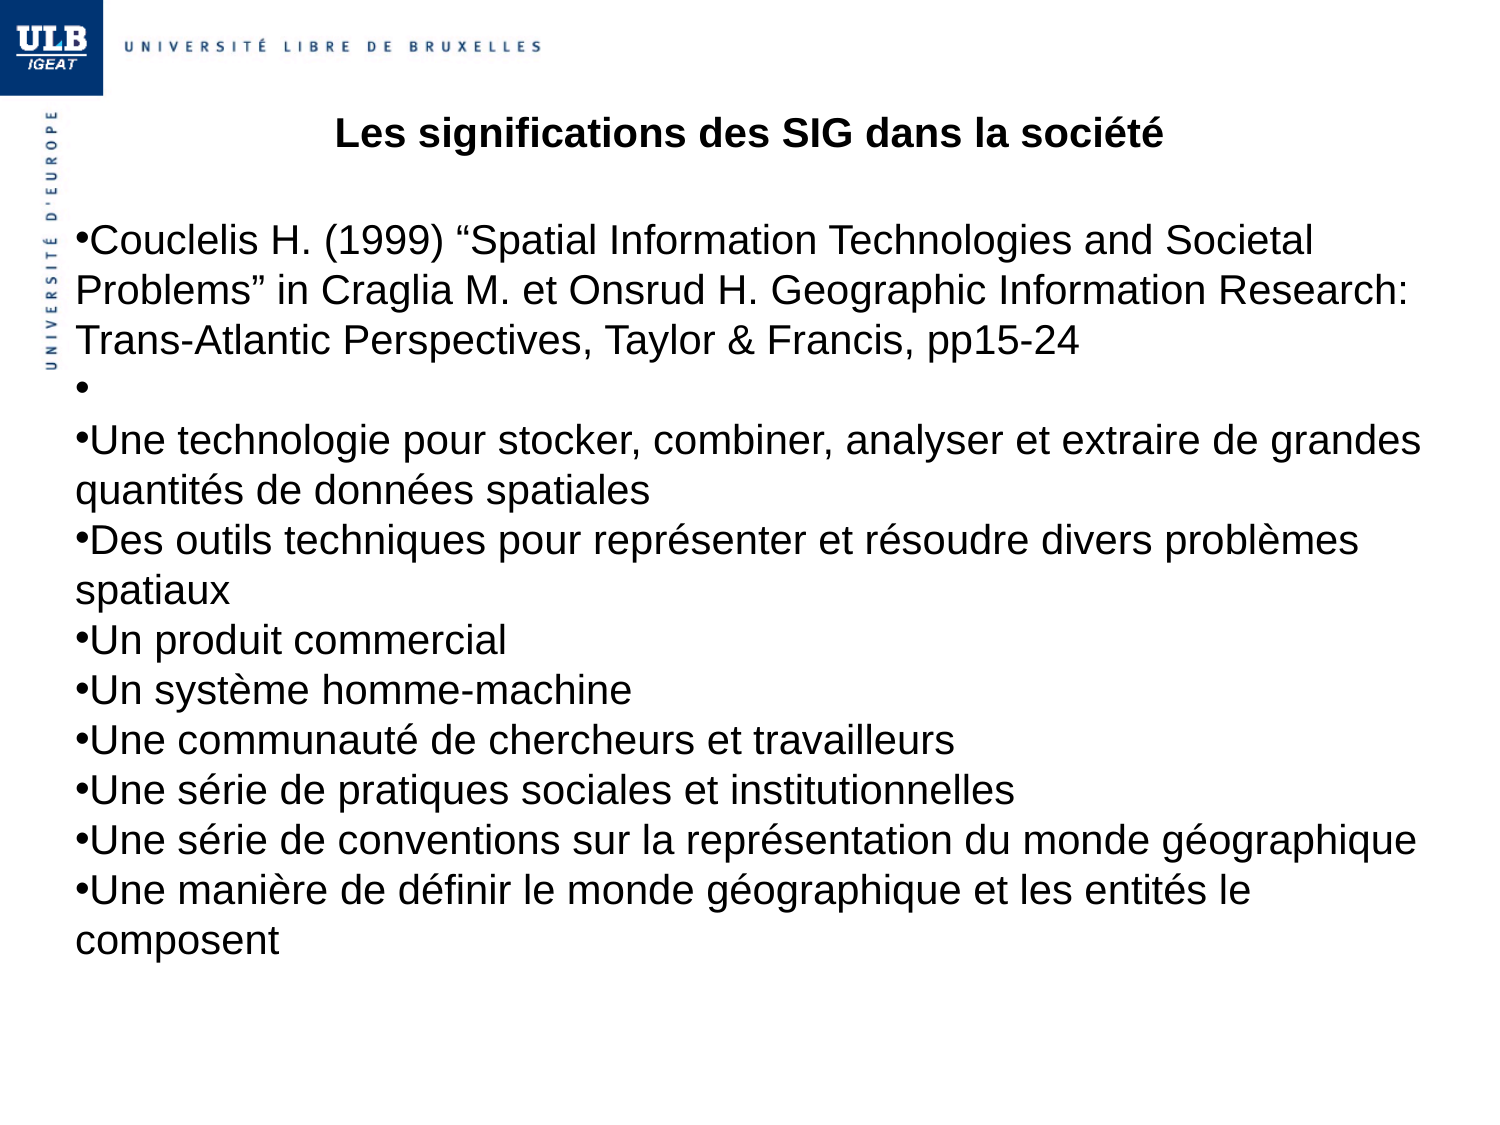

Les significations des SIG dans la société
Couclelis H. (1999) “Spatial Information Technologies and Societal Problems” in Craglia M. et Onsrud H. Geographic Information Research: Trans-Atlantic Perspectives, Taylor & Francis, pp15-24
Une technologie pour stocker, combiner, analyser et extraire de grandes quantités de données spatiales
Des outils techniques pour représenter et résoudre divers problèmes spatiaux
Un produit commercial
Un système homme-machine
Une communauté de chercheurs et travailleurs
Une série de pratiques sociales et institutionnelles
Une série de conventions sur la représentation du monde géographique
Une manière de définir le monde géographique et les entités le composent